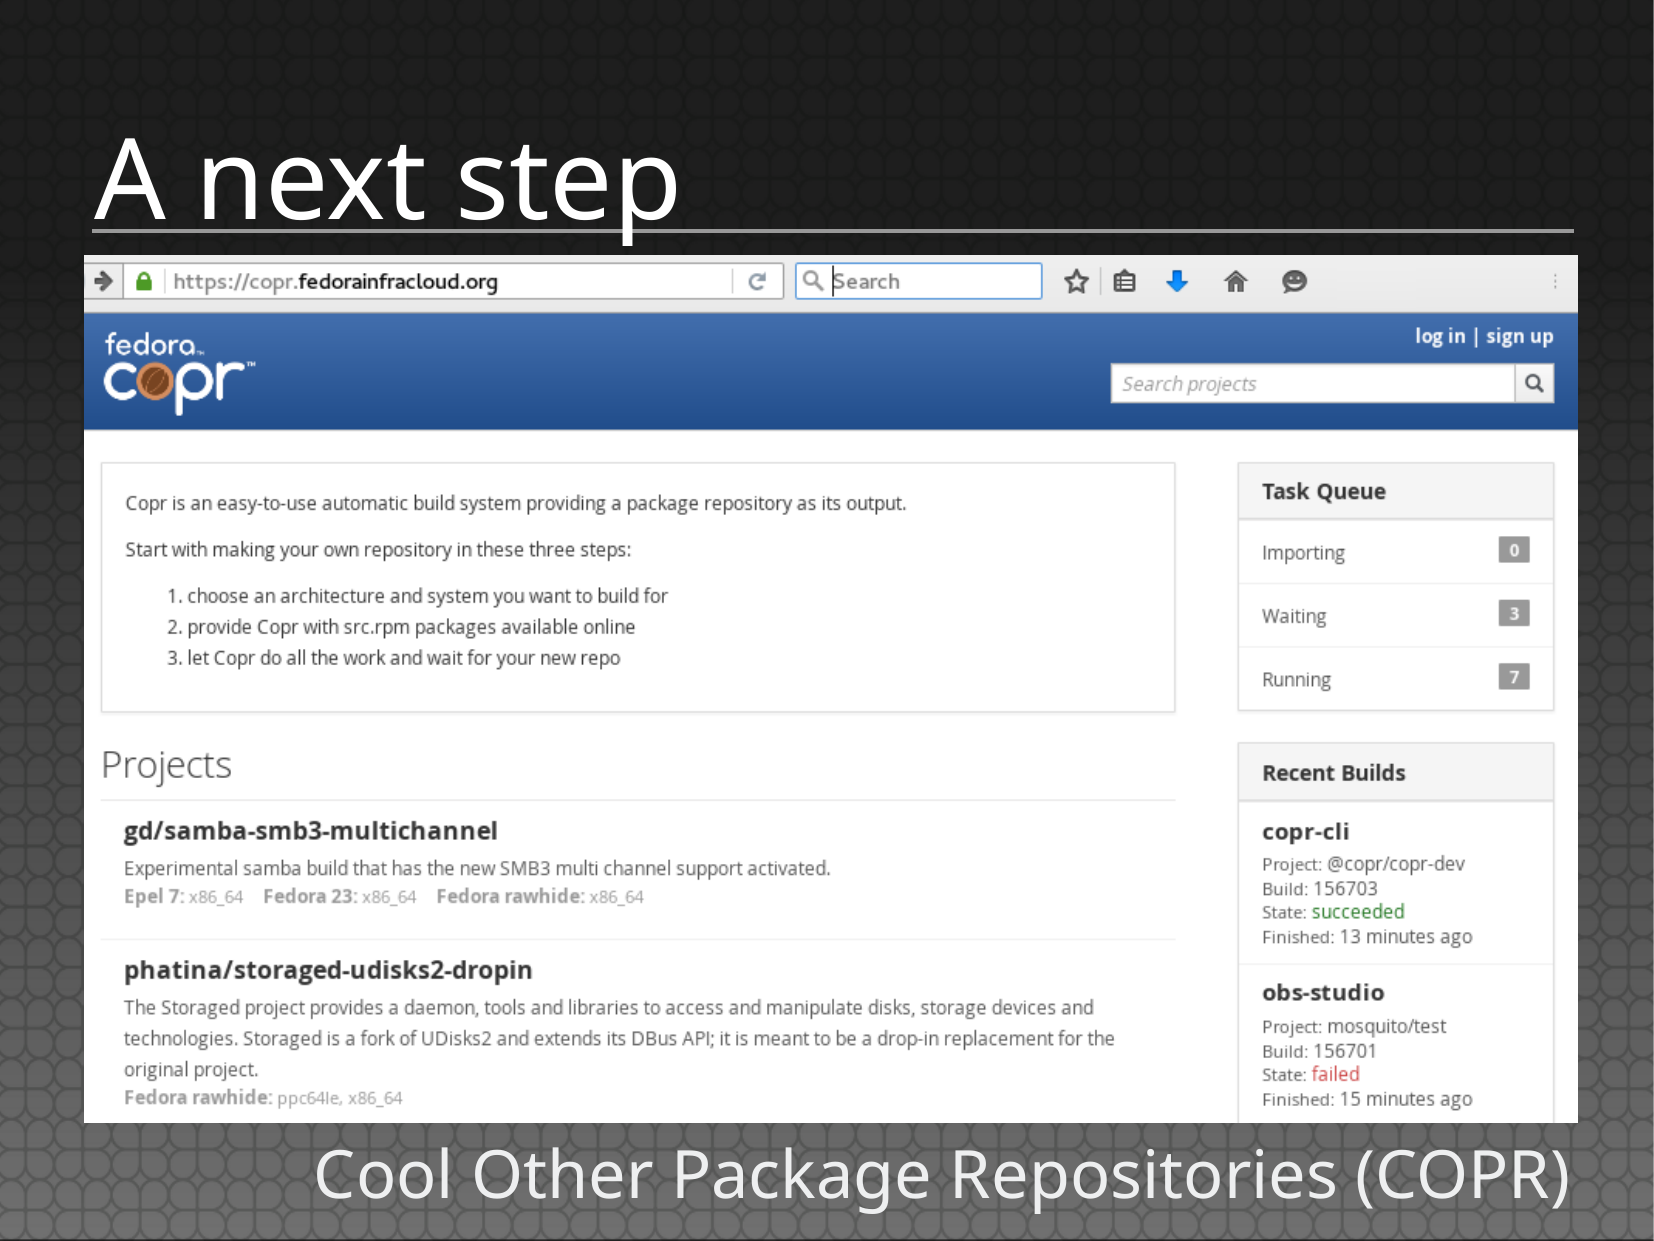

# A next step
 Cool Other Package Repositories (COPR)